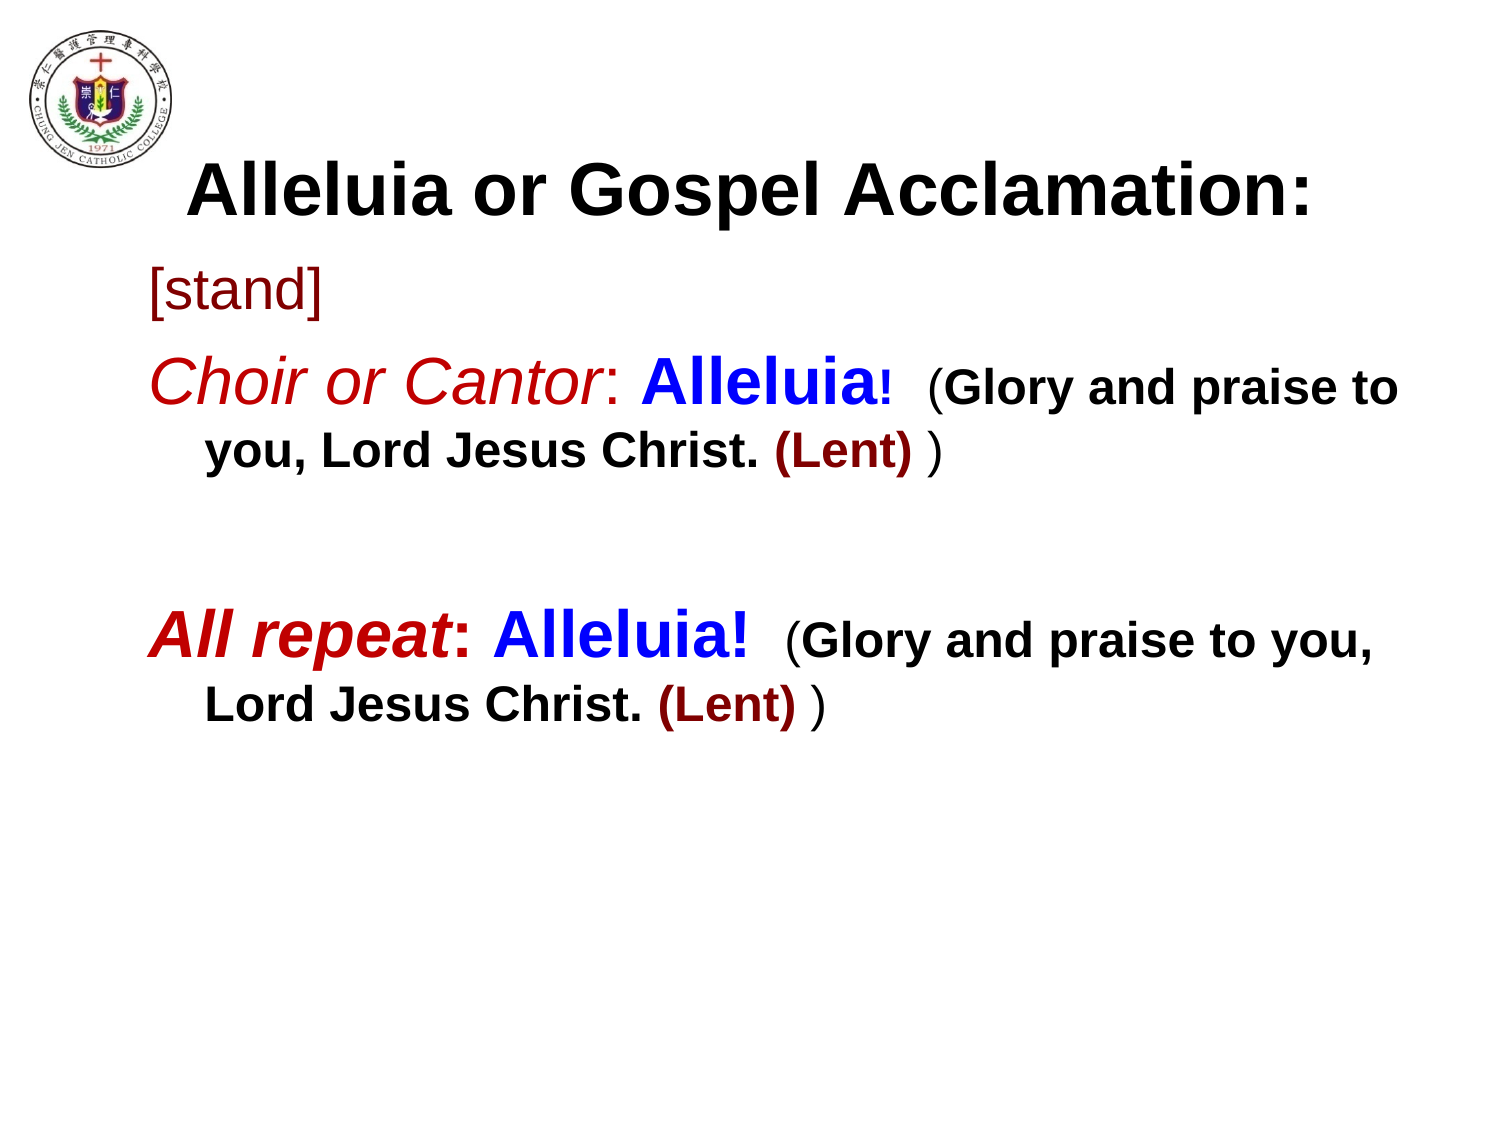

# Alleluia or Gospel Acclamation:
[stand]
Choir or Cantor: Alleluia!  (Glory and praise to you, Lord Jesus Christ. (Lent) )
All repeat: Alleluia!  (Glory and praise to you, Lord Jesus Christ. (Lent) )